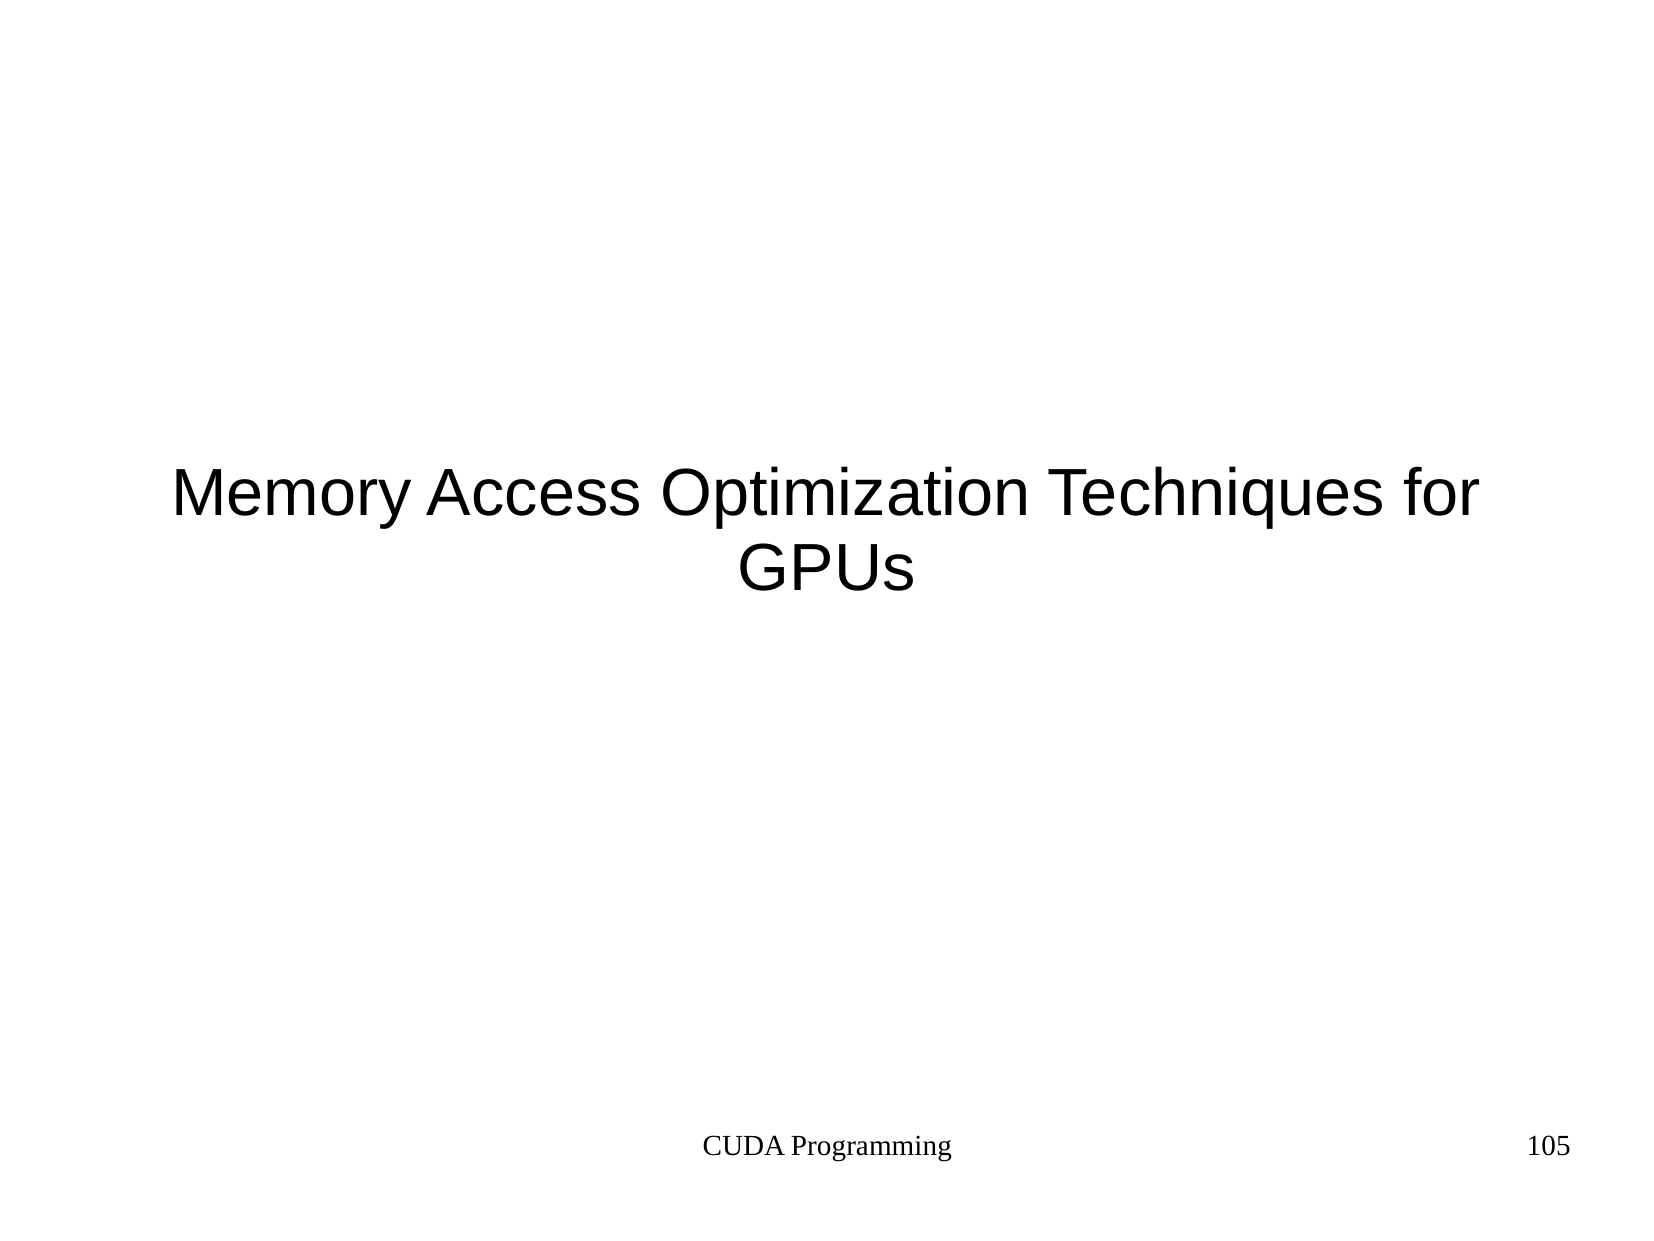

# Memory Access Optimization Techniques for GPUs
CUDA Programming
105